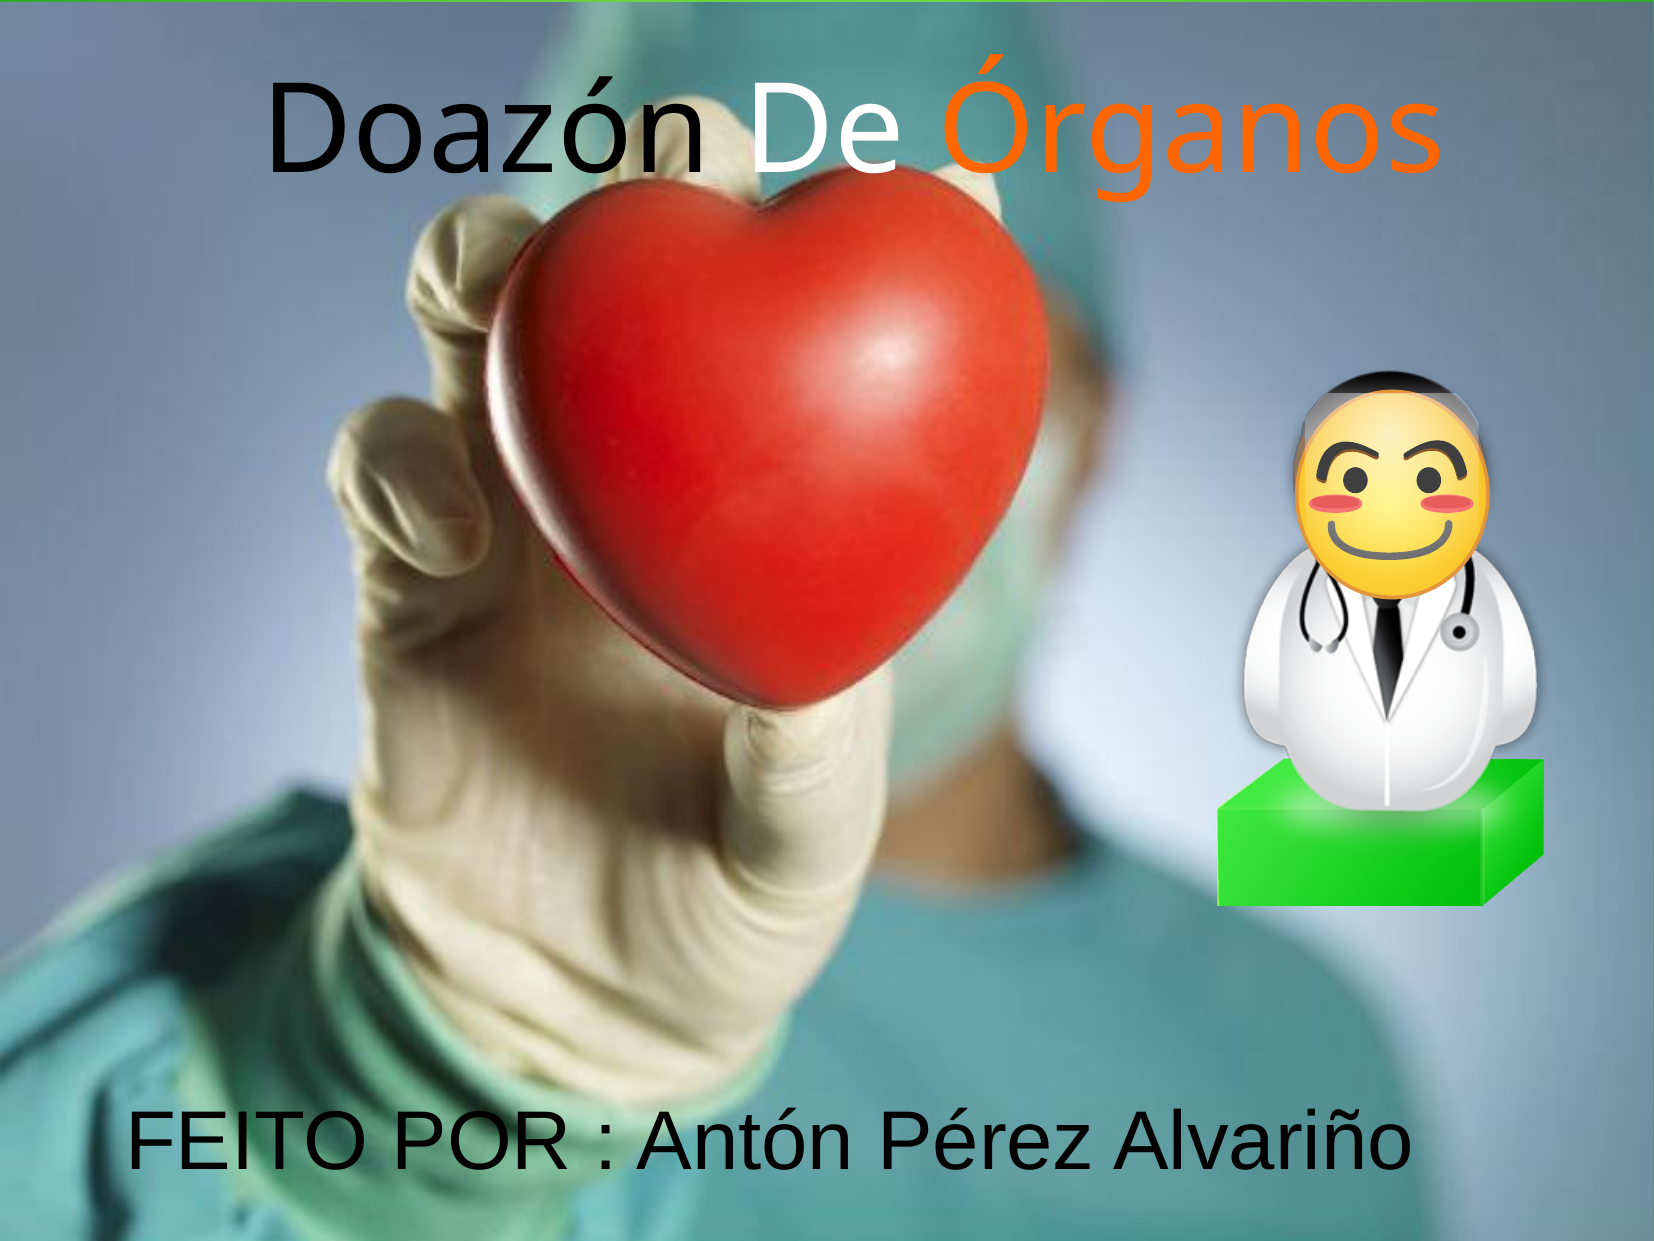

# Doazón De Órganos
FEITO POR : Antón Pérez Alvariño